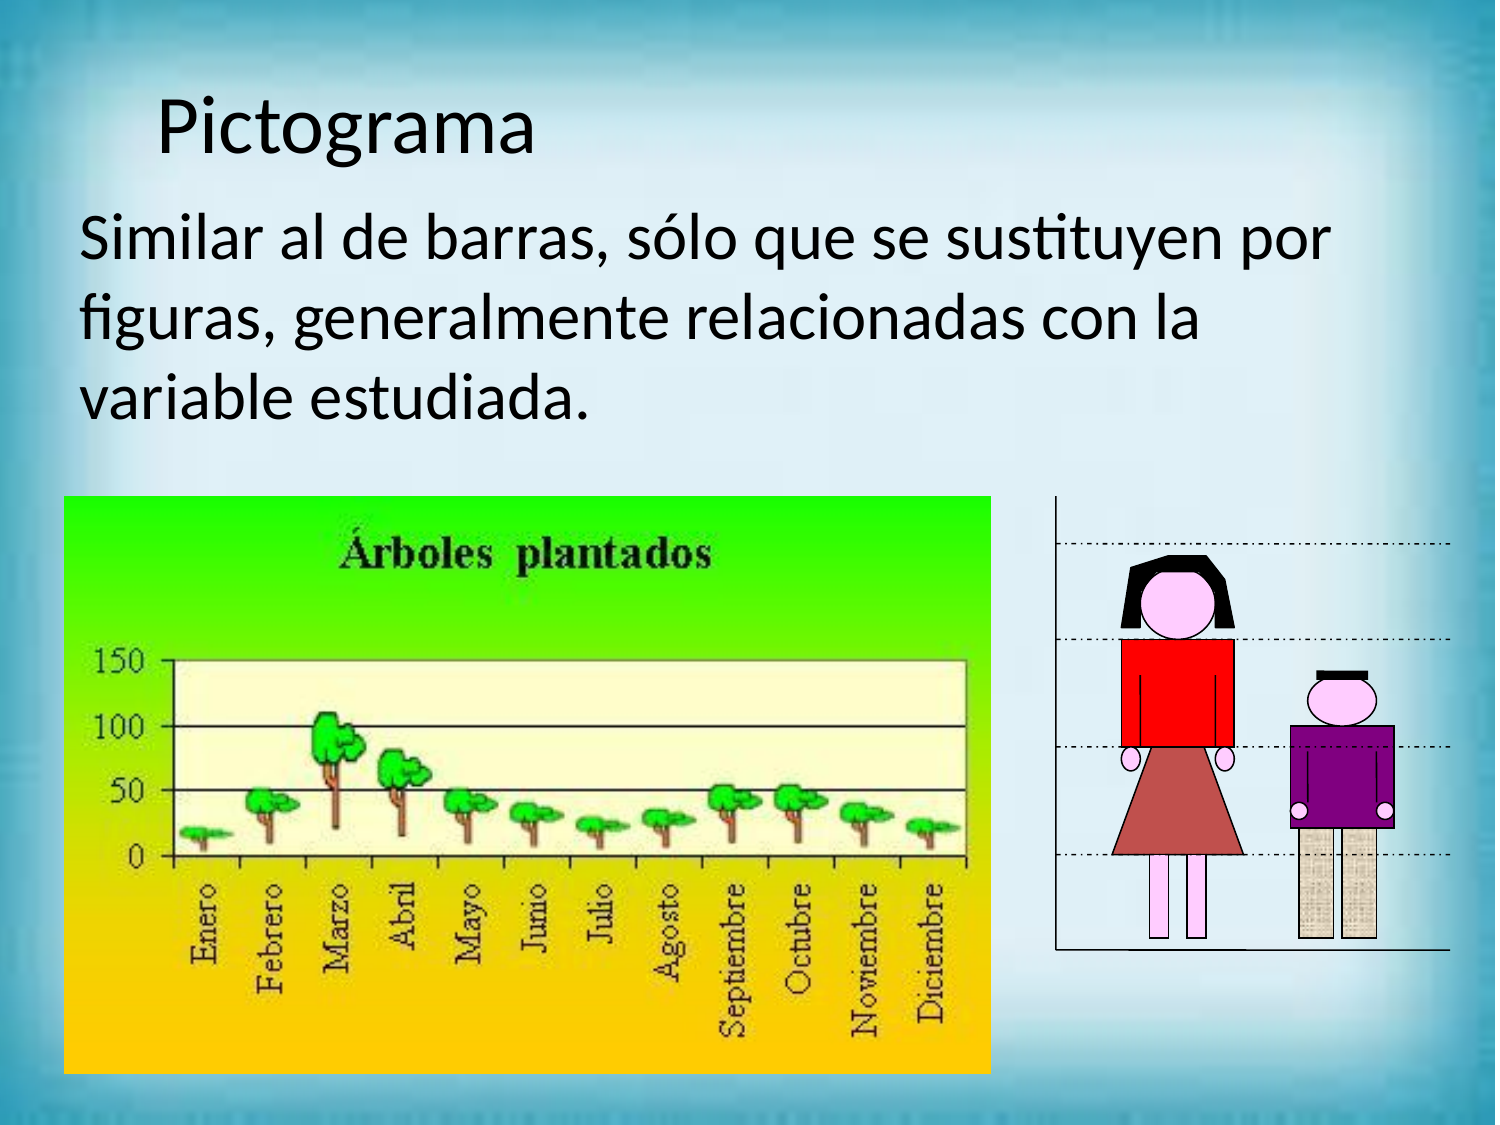

# Pictograma
Similar al de barras, sólo que se sustituyen por figuras, generalmente relacionadas con la variable estudiada.